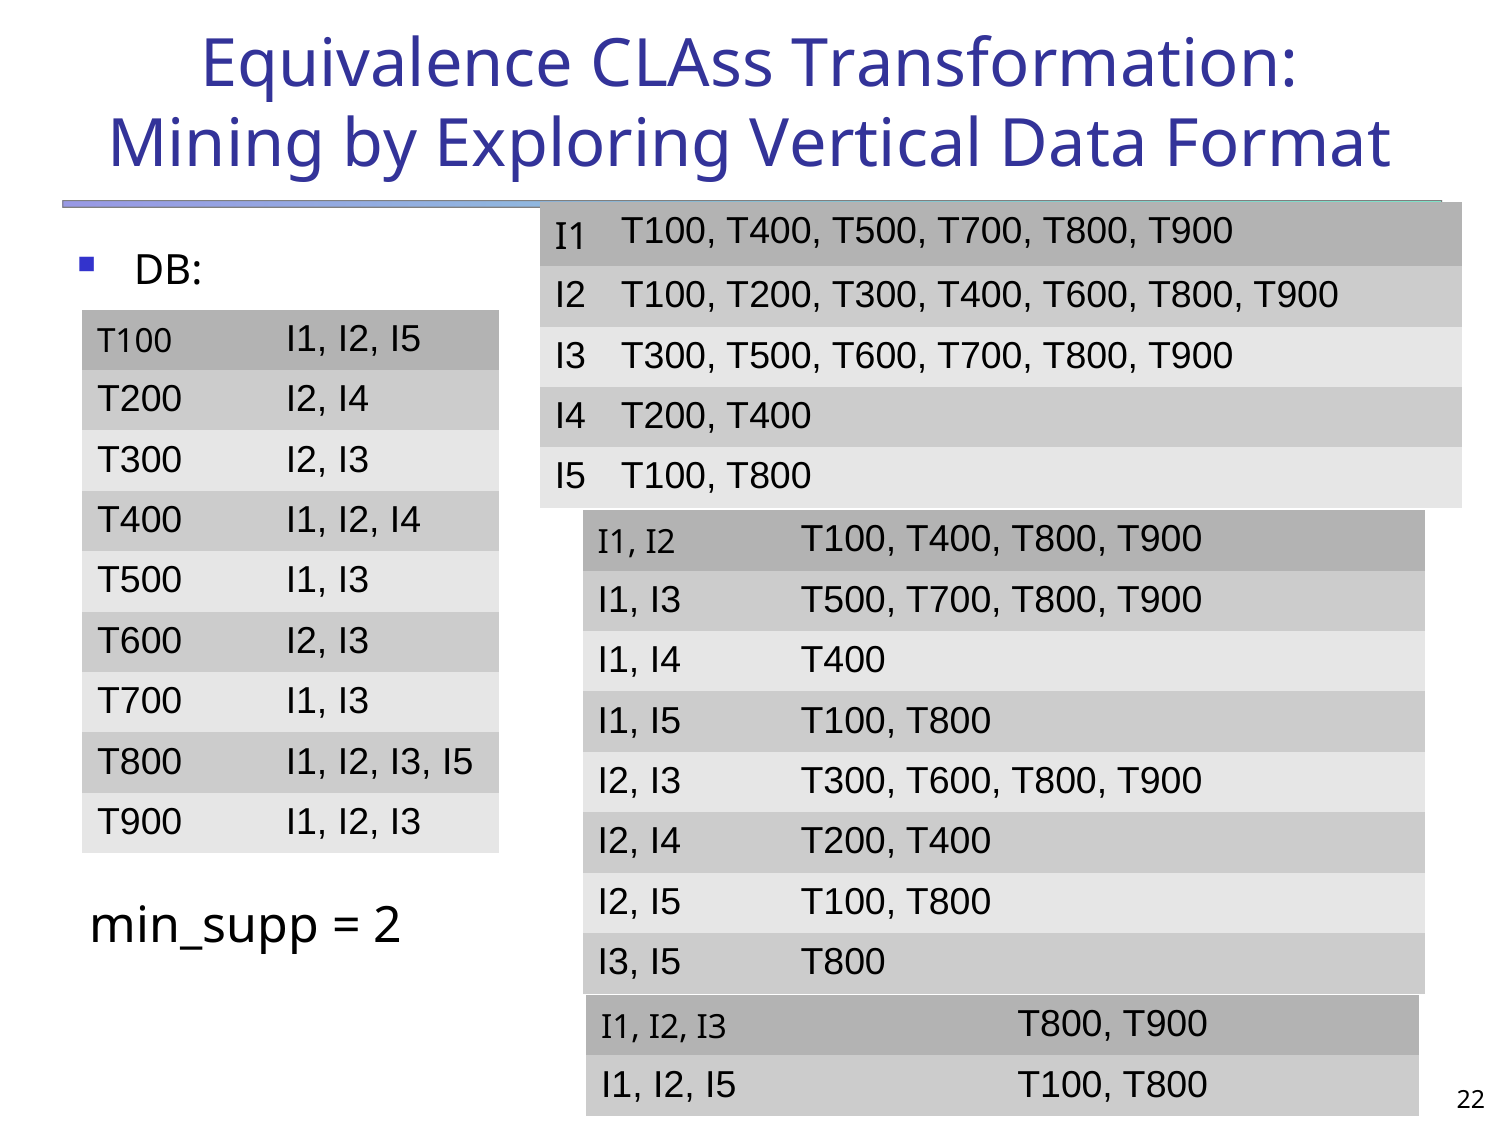

# Equivalence CLAss Transformation: Mining by Exploring Vertical Data Format
| I1 | T100, T400, T500, T700, T800, T900 |
| --- | --- |
| I2 | T100, T200, T300, T400, T600, T800, T900 |
| I3 | T300, T500, T600, T700, T800, T900 |
| I4 | T200, T400 |
| I5 | T100, T800 |
DB:
| T100 | I1, I2, I5 |
| --- | --- |
| T200 | I2, I4 |
| T300 | I2, I3 |
| T400 | I1, I2, I4 |
| T500 | I1, I3 |
| T600 | I2, I3 |
| T700 | I1, I3 |
| T800 | I1, I2, I3, I5 |
| T900 | I1, I2, I3 |
| I1, I2 | T100, T400, T800, T900 |
| --- | --- |
| I1, I3 | T500, T700, T800, T900 |
| I1, I4 | T400 |
| I1, I5 | T100, T800 |
| I2, I3 | T300, T600, T800, T900 |
| I2, I4 | T200, T400 |
| I2, I5 | T100, T800 |
| I3, I5 | T800 |
min_supp = 2
| I1, I2, I3 | T800, T900 |
| --- | --- |
| I1, I2, I5 | T100, T800 |